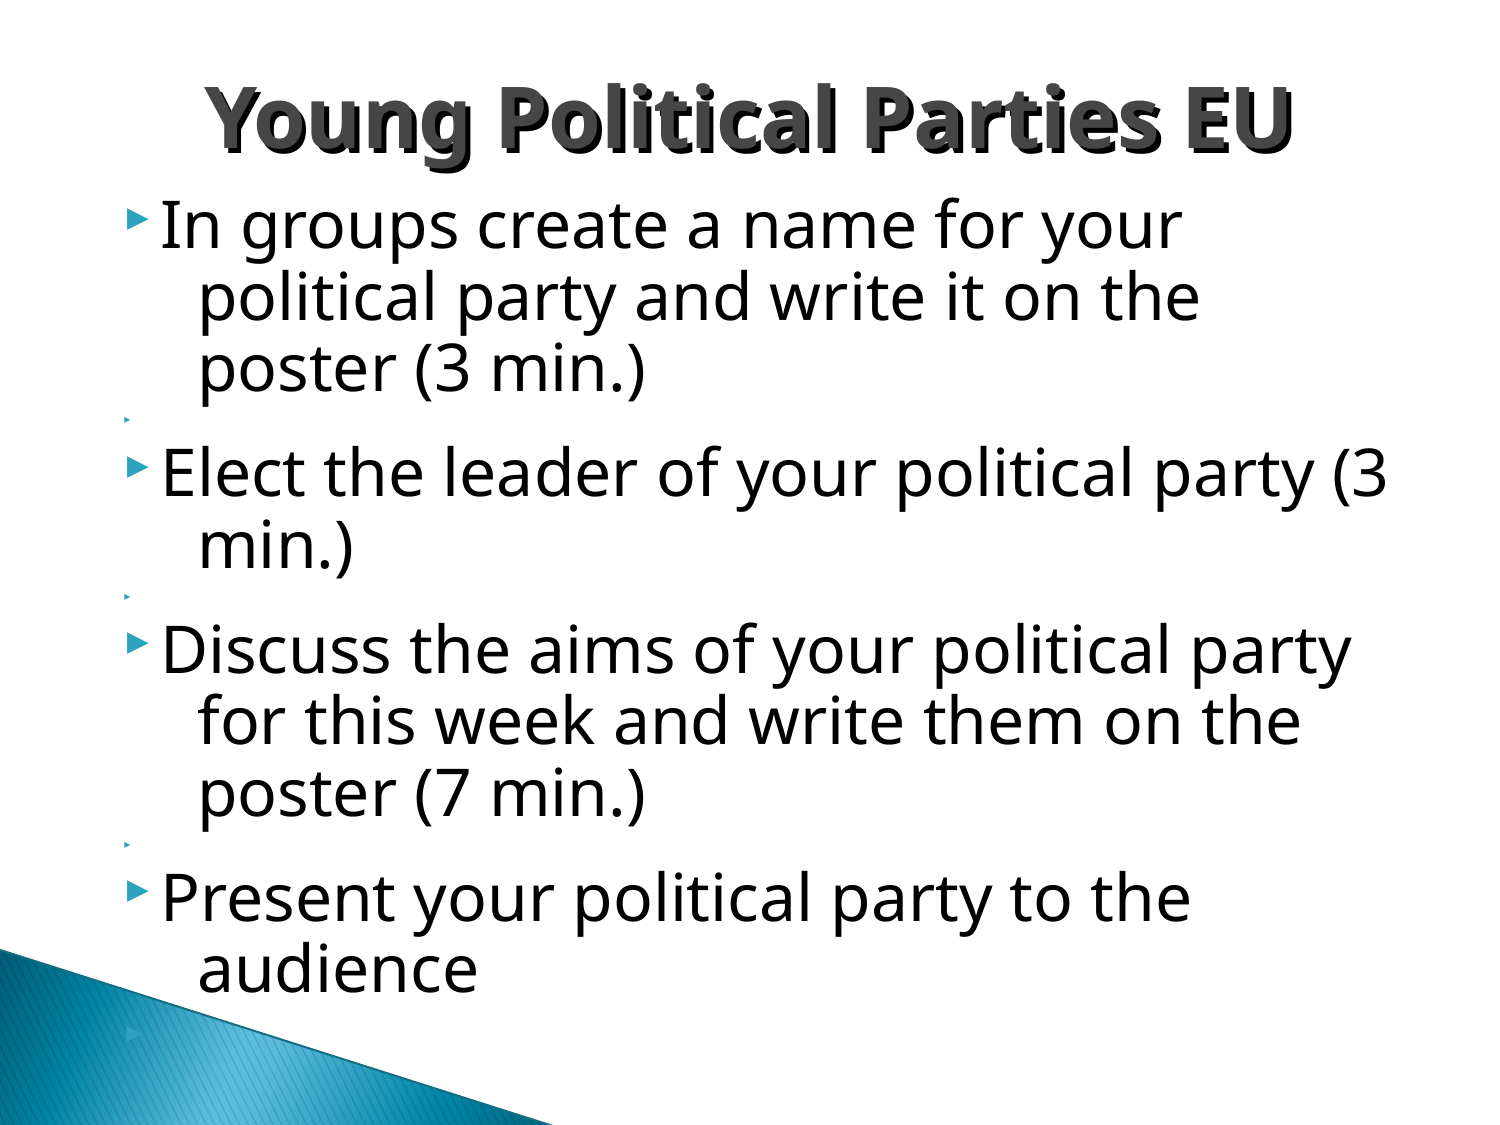

Young Political Parties EU
# In groups create a name for your political party and write it on the poster (3 min.)
Elect the leader of your political party (3 min.)
Discuss the aims of your political party for this week and write them on the poster (7 min.)
Present your political party to the audience